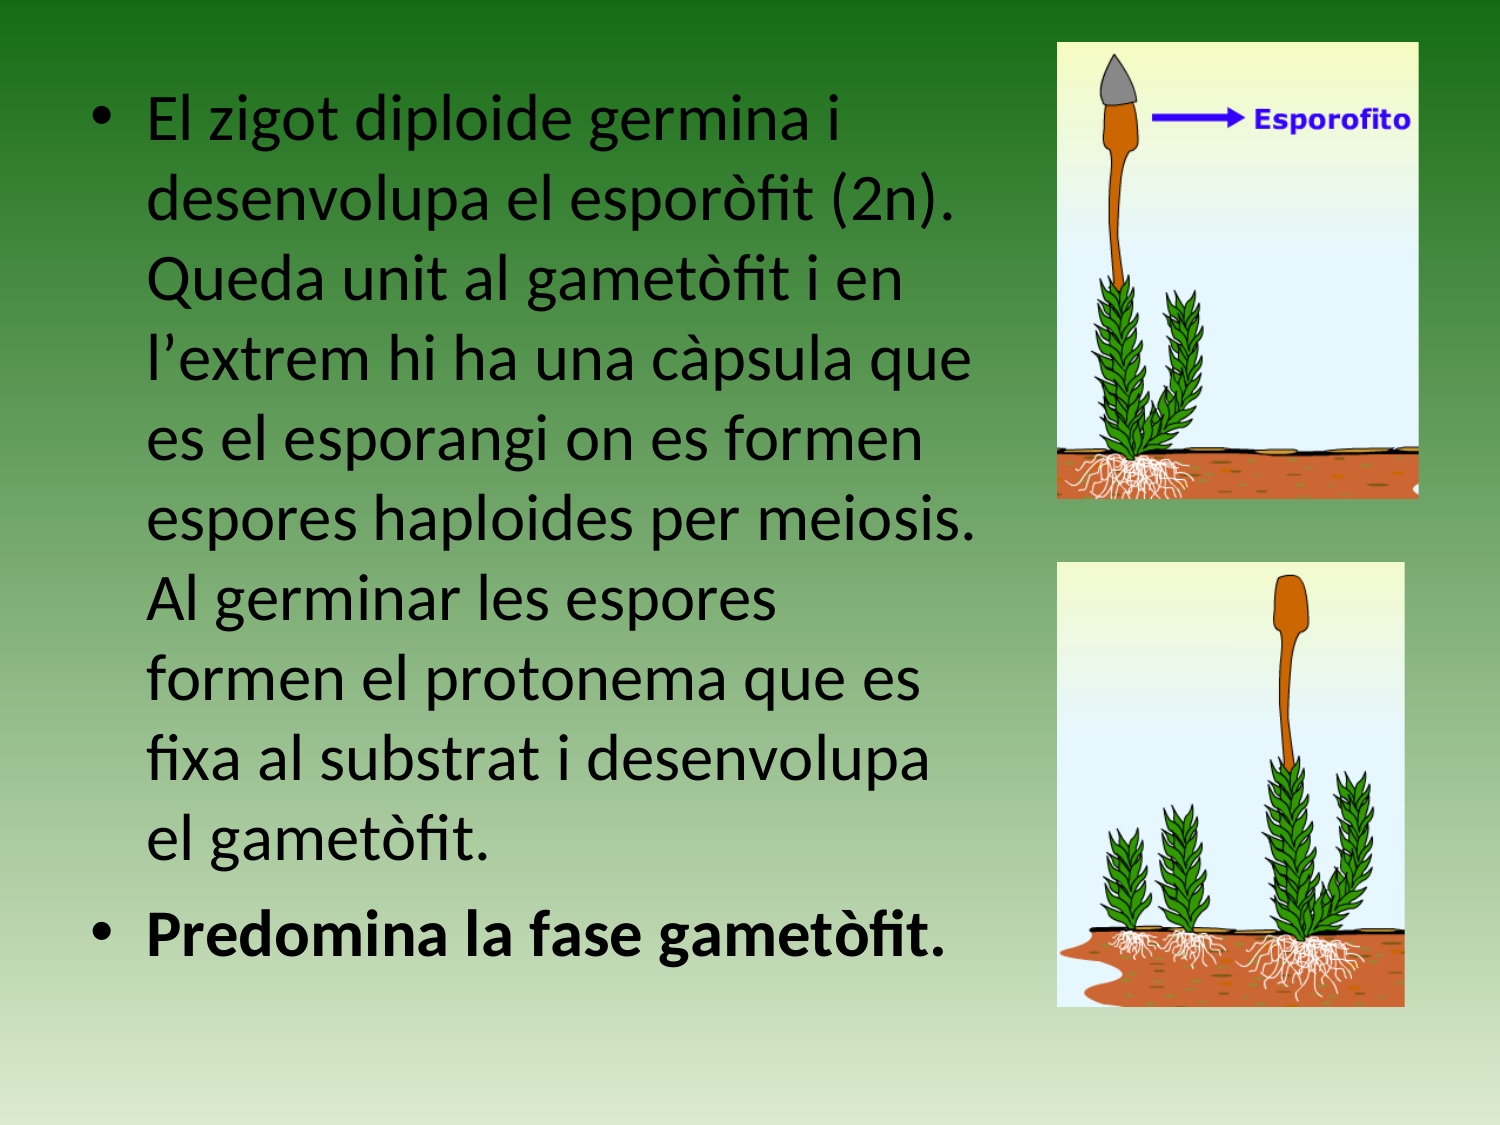

# El zigot diploide germina i desenvolupa el esporòfit (2n). Queda unit al gametòfit i en l’extrem hi ha una càpsula que es el esporangi on es formen espores haploides per meiosis. Al germinar les espores formen el protonema que es fixa al substrat i desenvolupa el gametòfit.
Predomina la fase gametòfit.